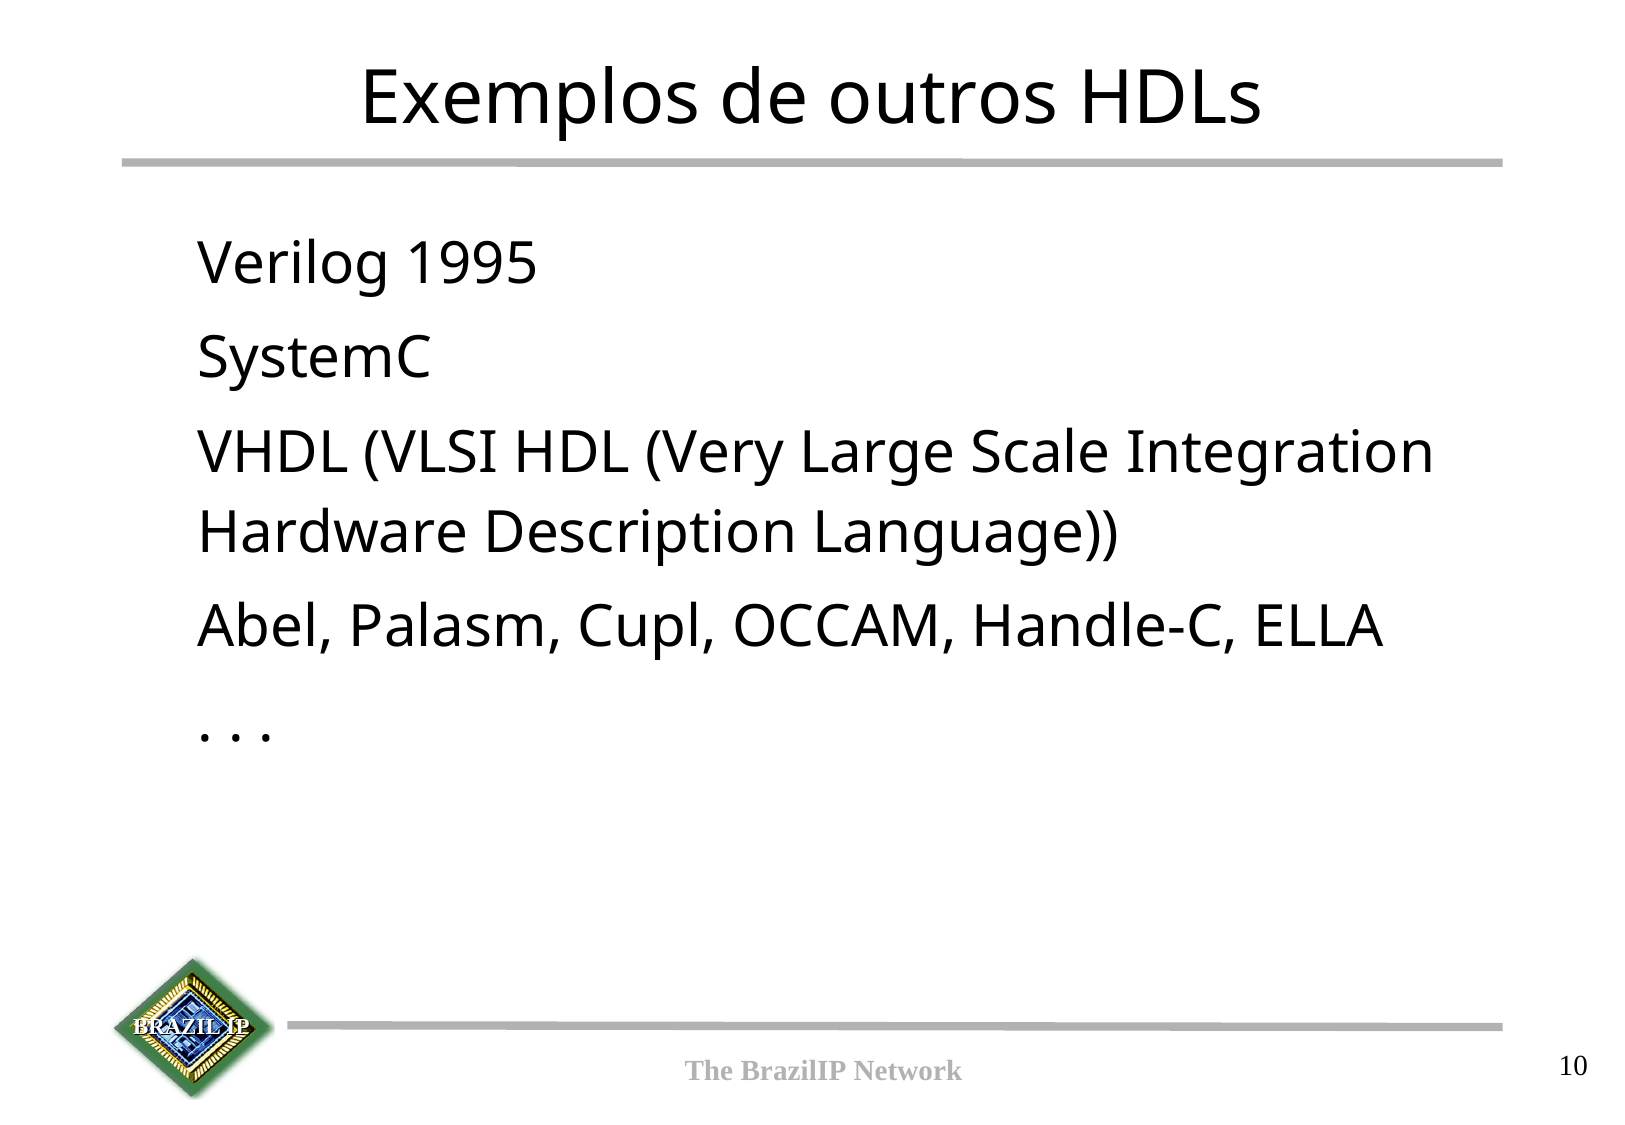

# Exemplos de outros HDLs
Verilog 1995
SystemC
VHDL (VLSI HDL (Very Large Scale Integration Hardware Description Language))‏
Abel, Palasm, Cupl, OCCAM, Handle-C, ELLA
. . .
10